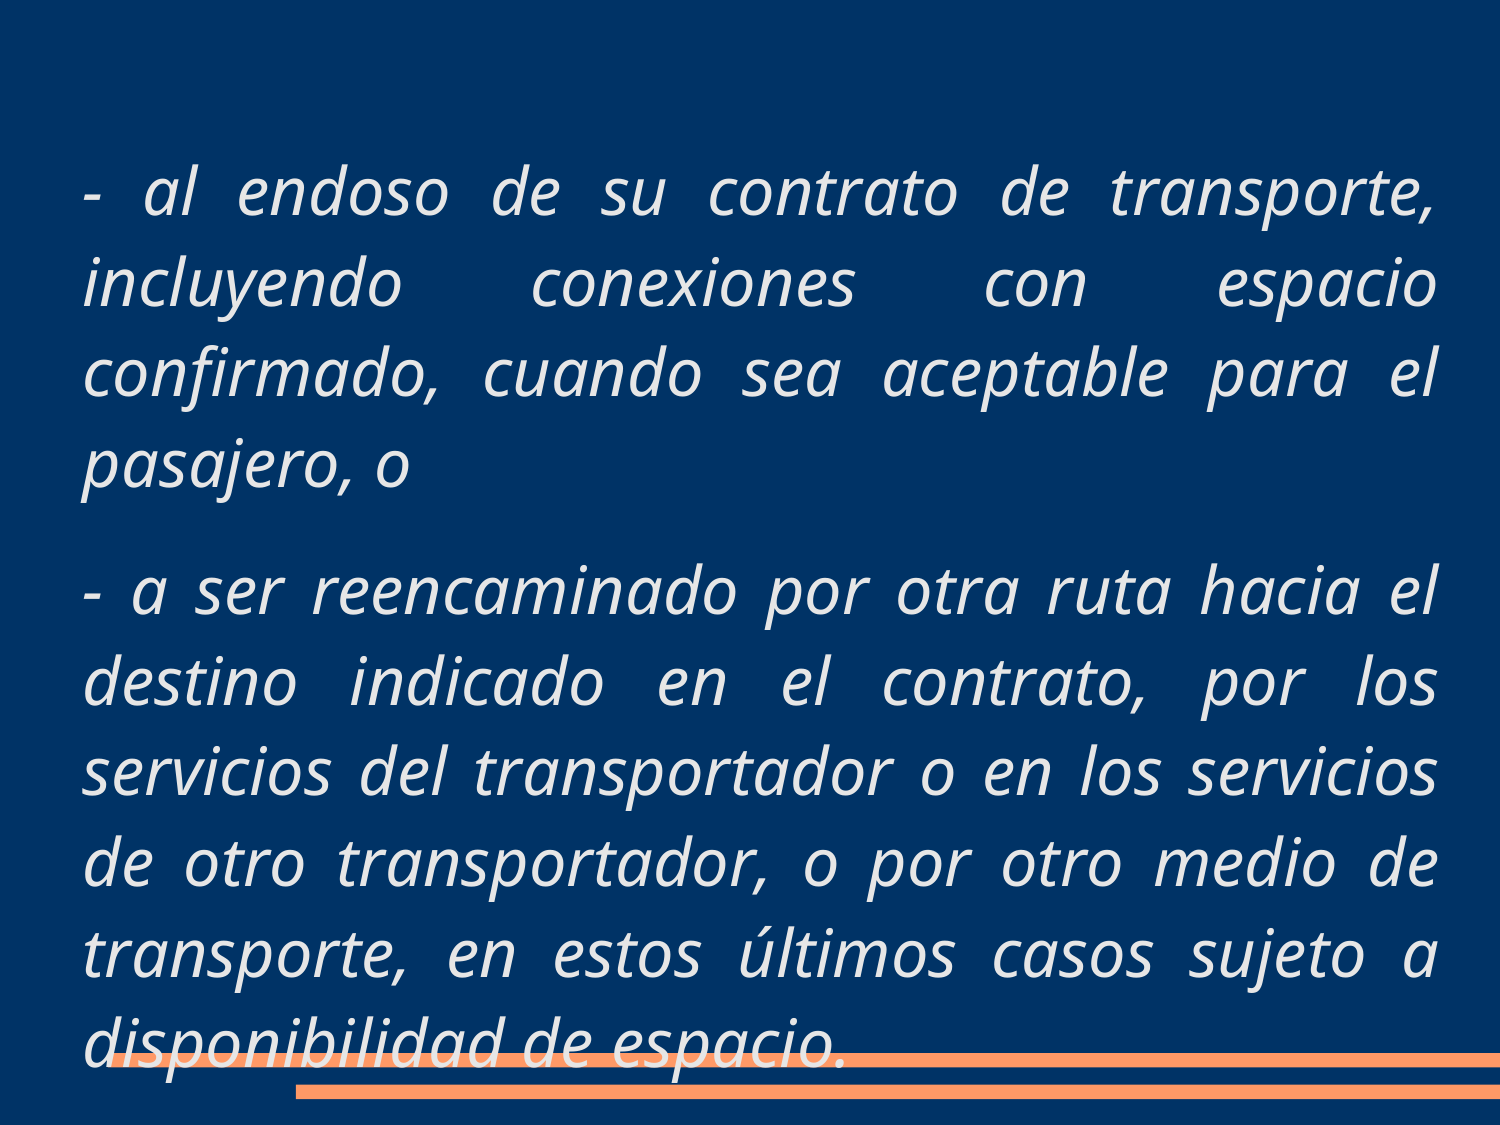

# - al endoso de su contrato de transporte, incluyendo conexiones con espacio confirmado, cuando sea aceptable para el pasajero, o
- a ser reencaminado por otra ruta hacia el destino indicado en el contrato, por los servicios del transportador o en los servicios de otro transportador, o por otro medio de transporte, en estos últimos casos sujeto a disponibilidad de espacio.